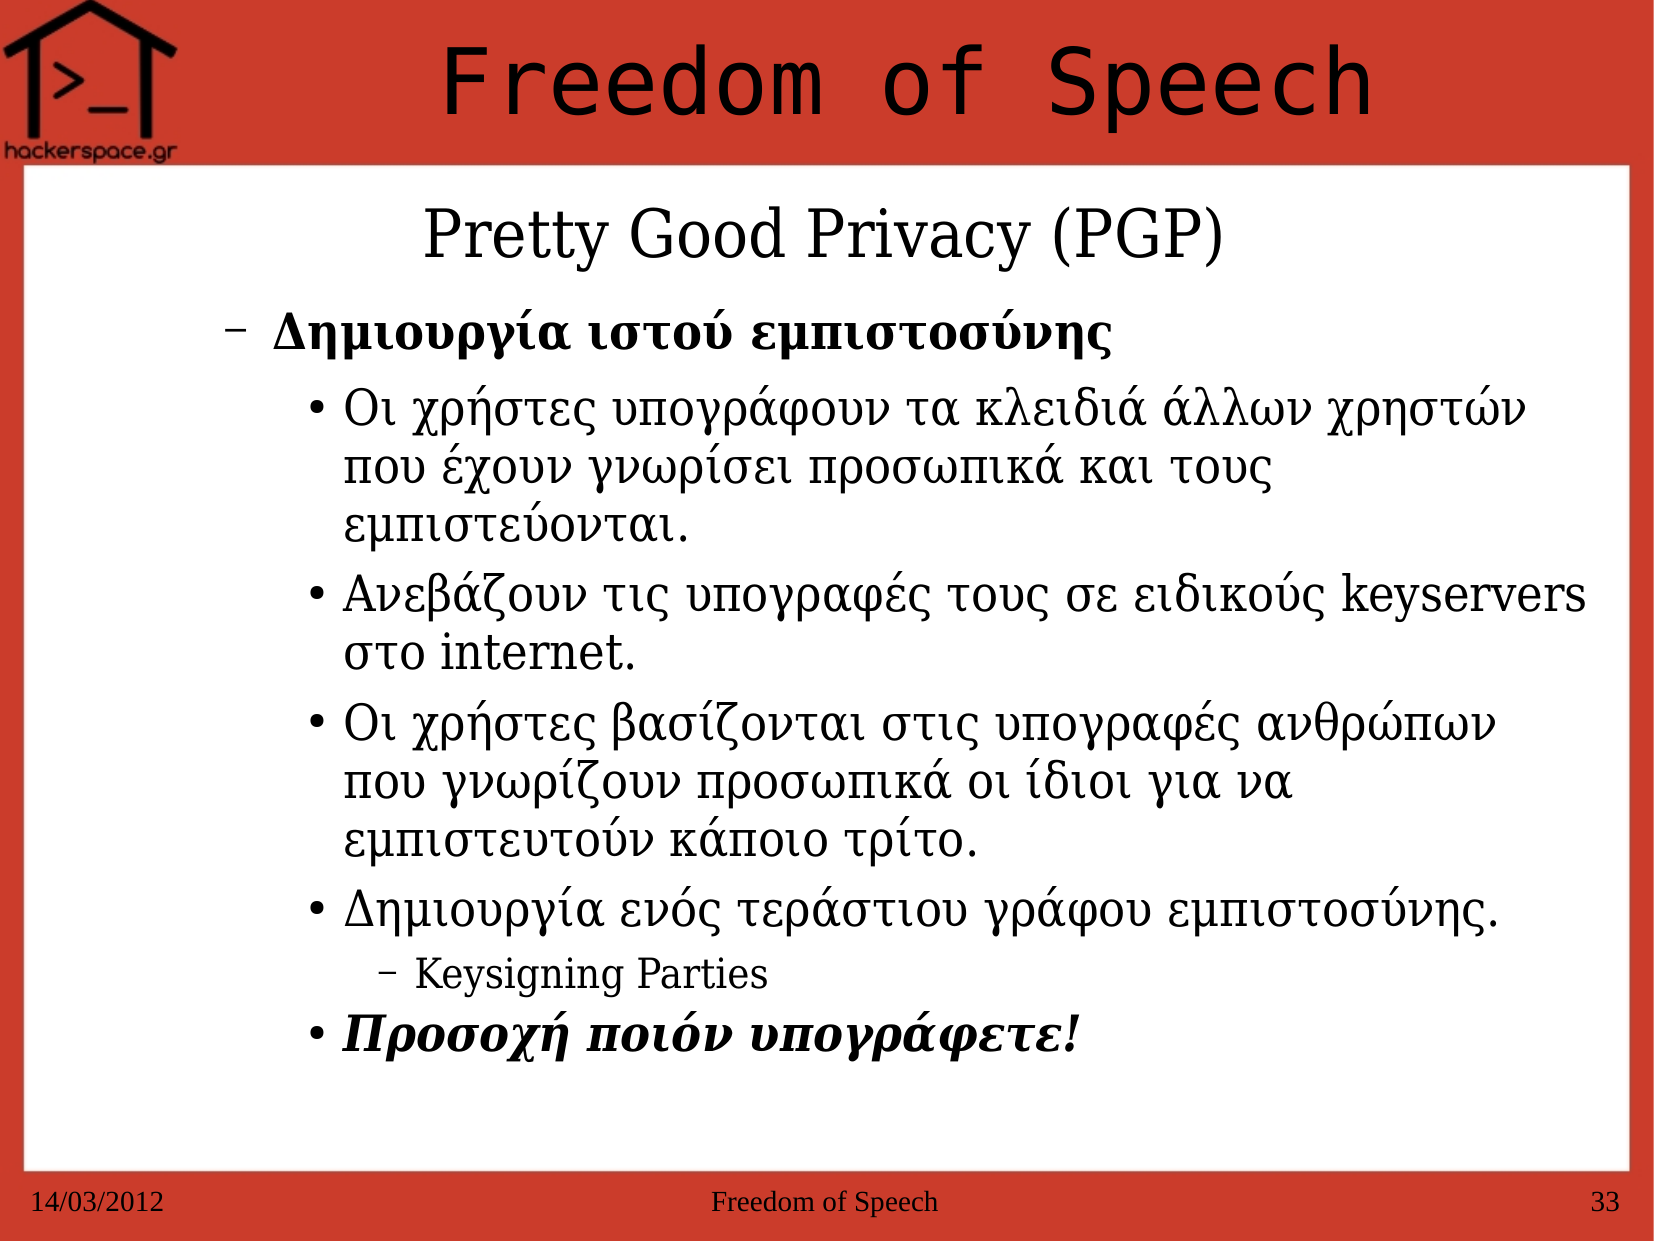

# Freedom of Speech
Pretty Good Privacy (PGP)
Δημιουργία ιστού εμπιστοσύνης
Οι χρήστες υπογράφουν τα κλειδιά άλλων χρηστών που έχουν γνωρίσει προσωπικά και τους εμπιστεύονται.
Ανεβάζουν τις υπογραφές τους σε ειδικούς keyservers στο internet.
Οι χρήστες βασίζονται στις υπογραφές ανθρώπων που γνωρίζουν προσωπικά οι ίδιοι για να εμπιστευτούν κάποιο τρίτο.
Δημιουργία ενός τεράστιου γράφου εμπιστοσύνης.
Keysigning Parties
Προσοχή ποιόν υπογράφετε!
14/03/2012
Freedom of Speech
33